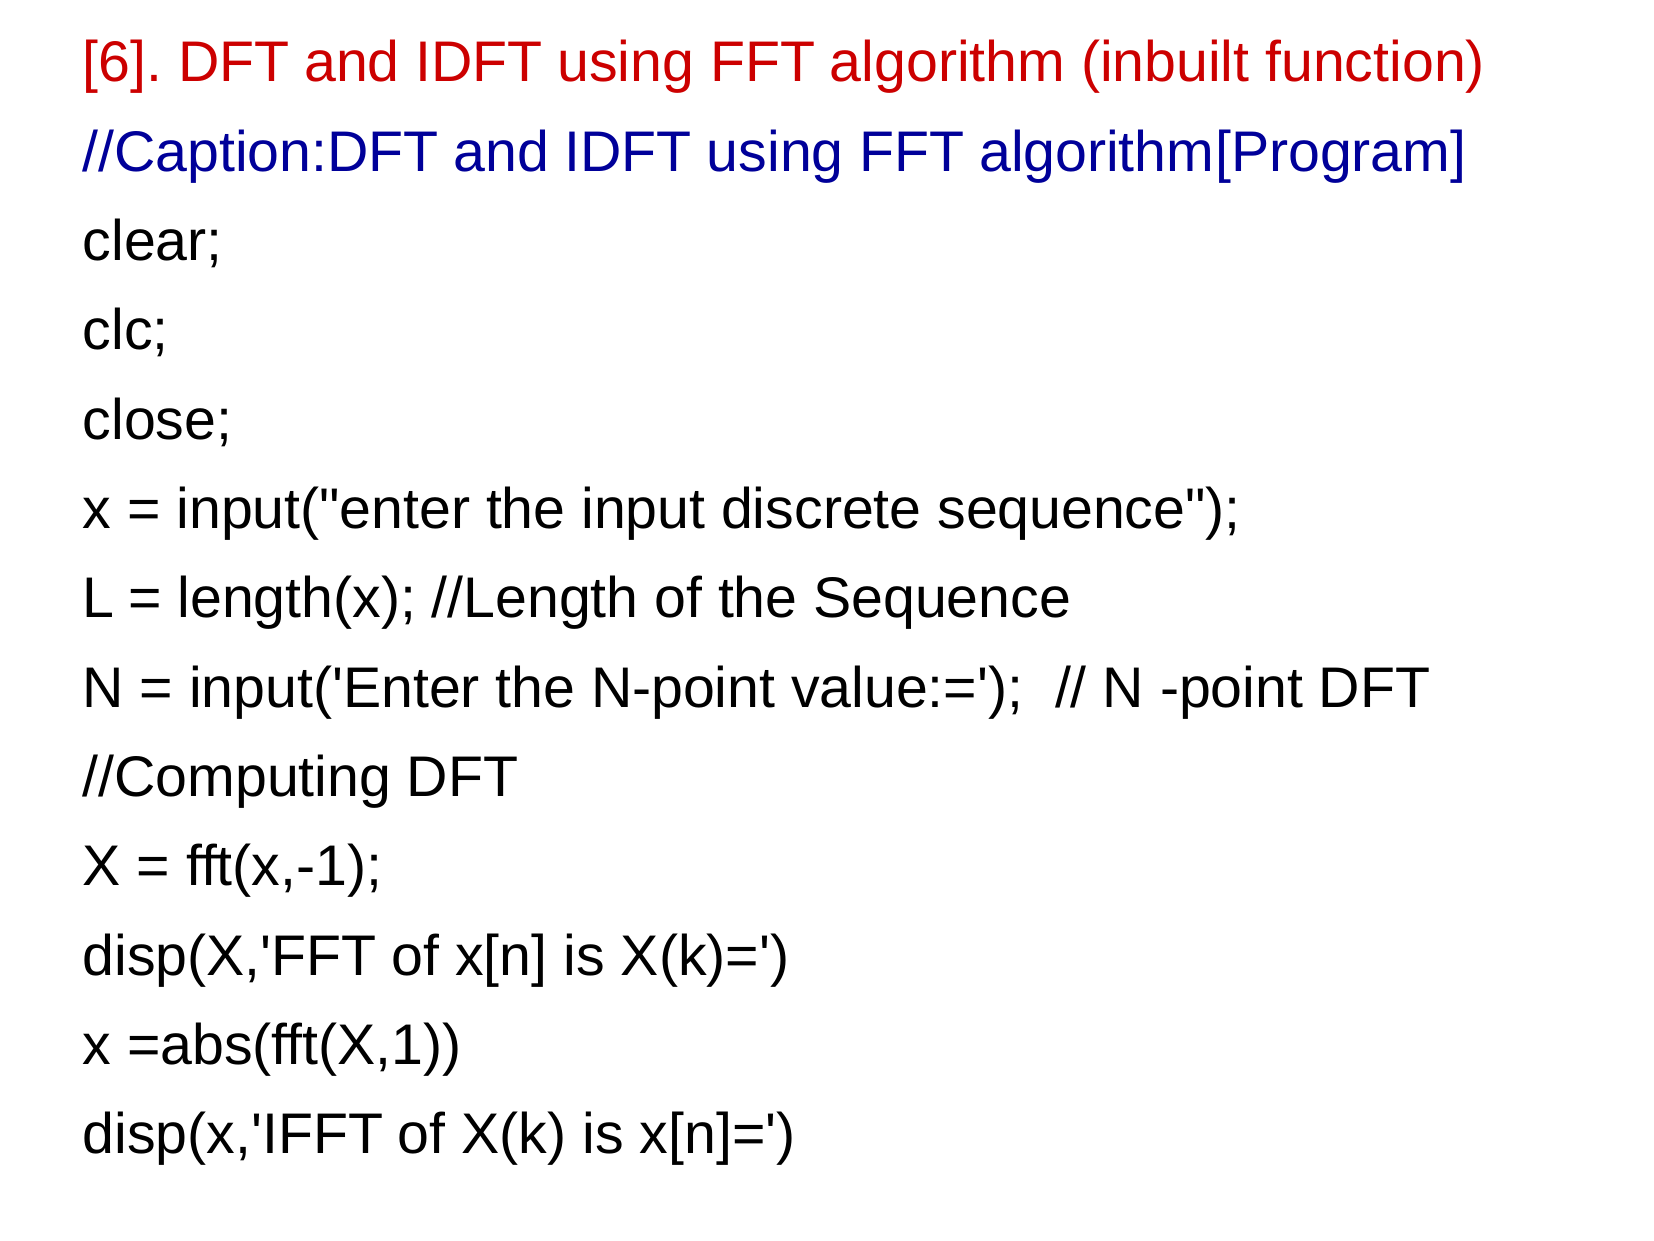

# [6]. DFT and IDFT using FFT algorithm (inbuilt function)
//Caption:DFT and IDFT using FFT algorithm[Program]
clear;
clc;
close;
x = input("enter the input discrete sequence");
L = length(x); //Length of the Sequence
N = input('Enter the N-point value:='); // N -point DFT
//Computing DFT
X = fft(x,-1);
disp(X,'FFT of x[n] is X(k)=')
x =abs(fft(X,1))
disp(x,'IFFT of X(k) is x[n]=')